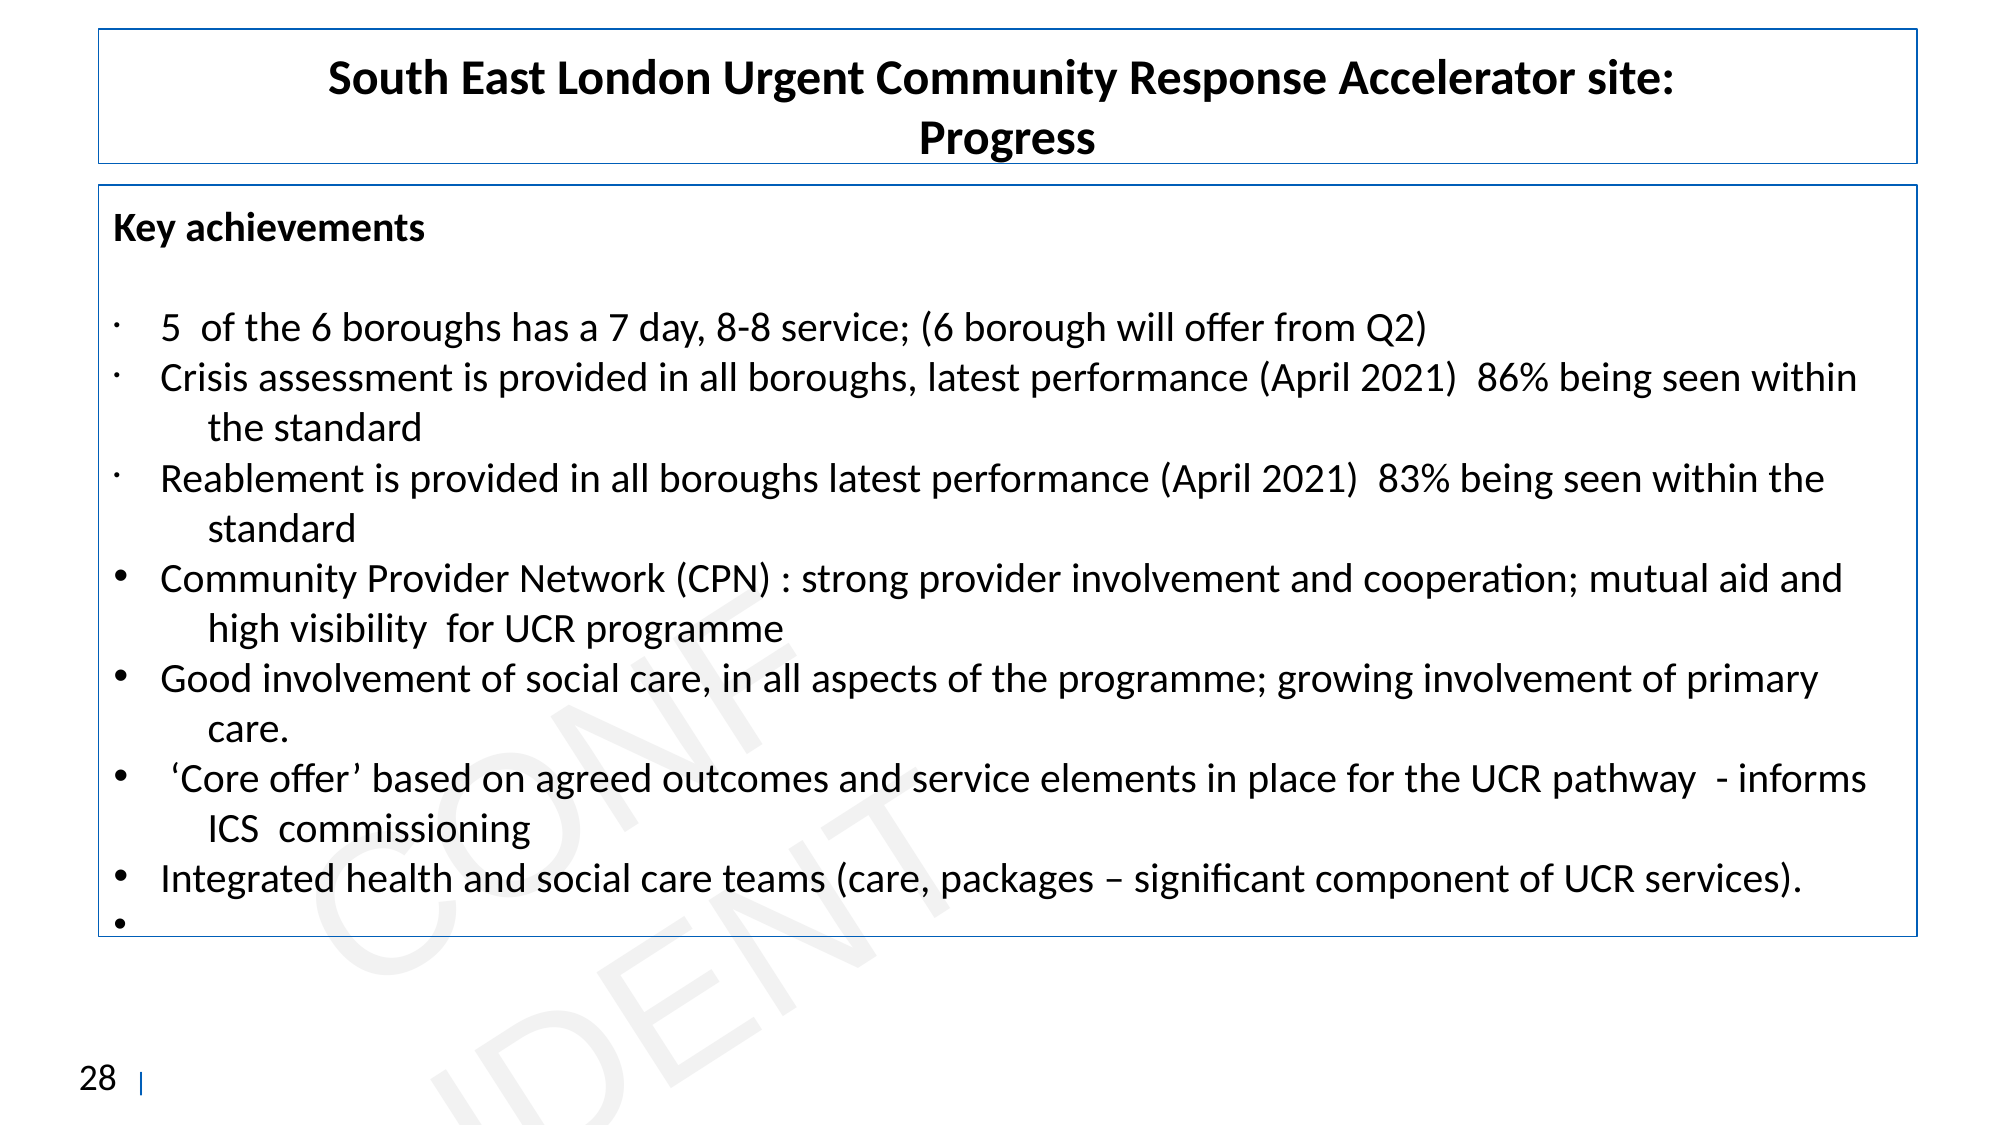

South East London Urgent Community Response Accelerator site:
Progress
Key achievements
5 of the 6 boroughs has a 7 day, 8-8 service; (6 borough will offer from Q2)
Crisis assessment is provided in all boroughs, latest performance (April 2021) 86% being seen within the standard
Reablement is provided in all boroughs latest performance (April 2021) 83% being seen within the standard
Community Provider Network (CPN) : strong provider involvement and cooperation; mutual aid and high visibility for UCR programme
Good involvement of social care, in all aspects of the programme; growing involvement of primary care.
 ‘Core offer’ based on agreed outcomes and service elements in place for the UCR pathway - informs ICS commissioning
Integrated health and social care teams (care, packages – significant component of UCR services).